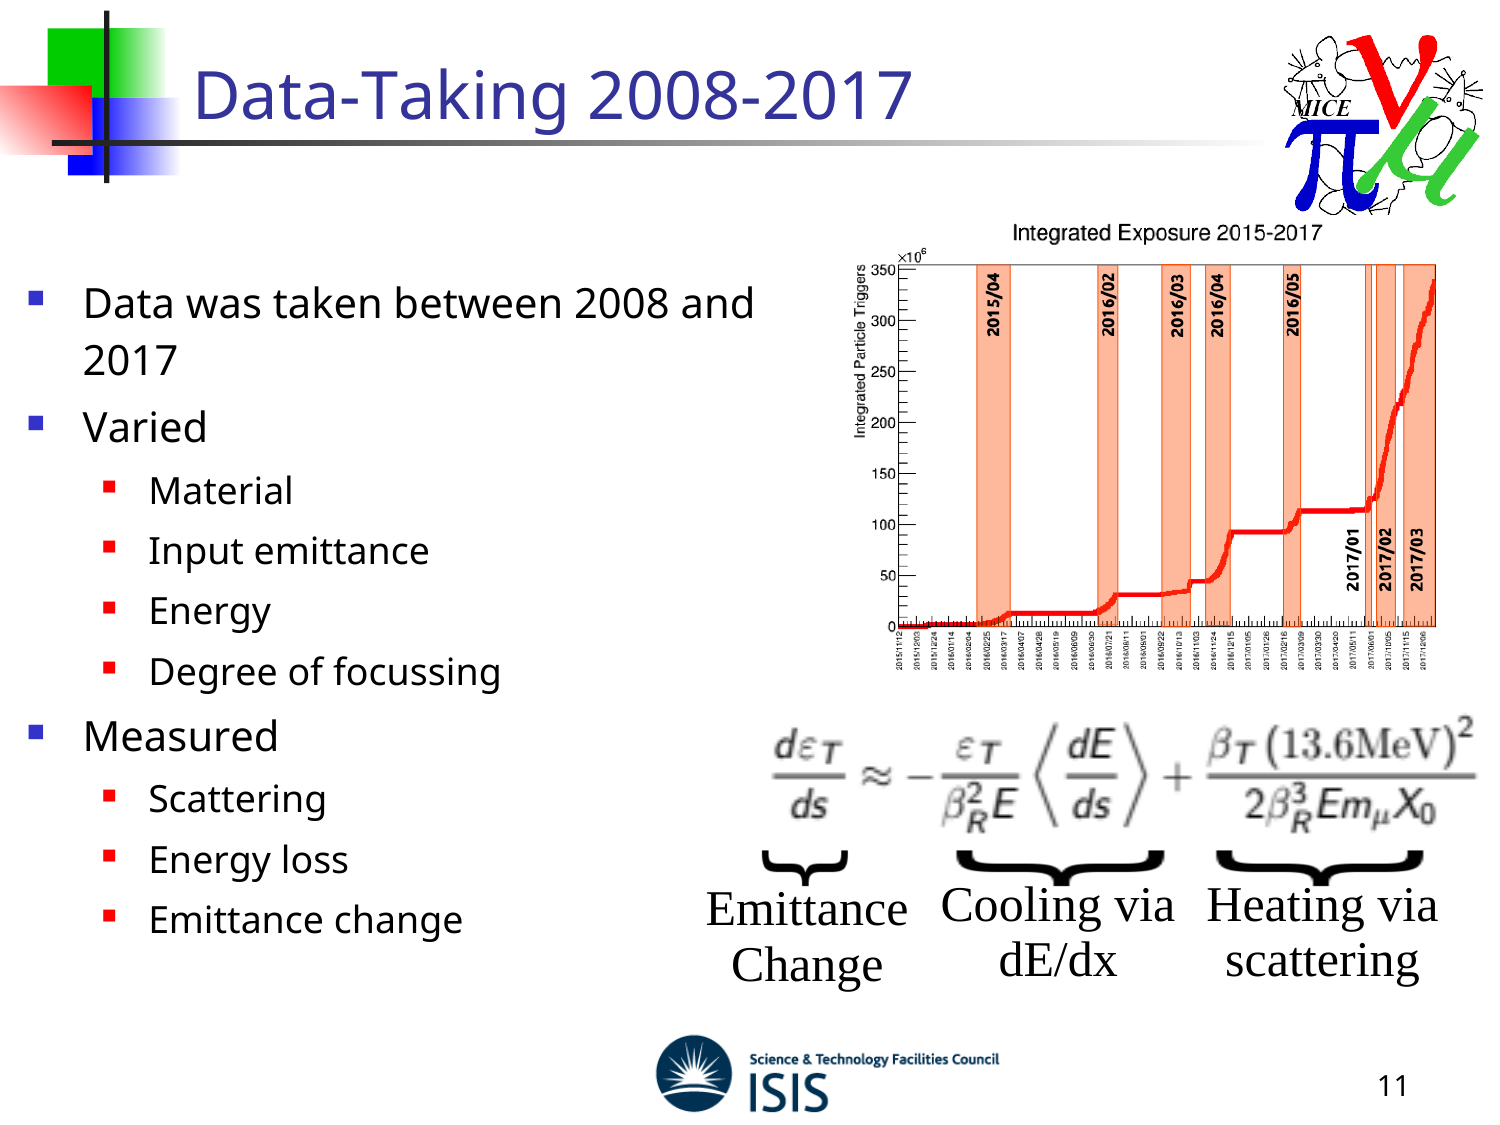

# Data-Taking 2008-2017
Data was taken between 2008 and 2017
Varied
Material
Input emittance
Energy
Degree of focussing
Measured
Scattering
Energy loss
Emittance change
Cooling via
dE/dx
Heating via
scattering
Emittance
Change
11